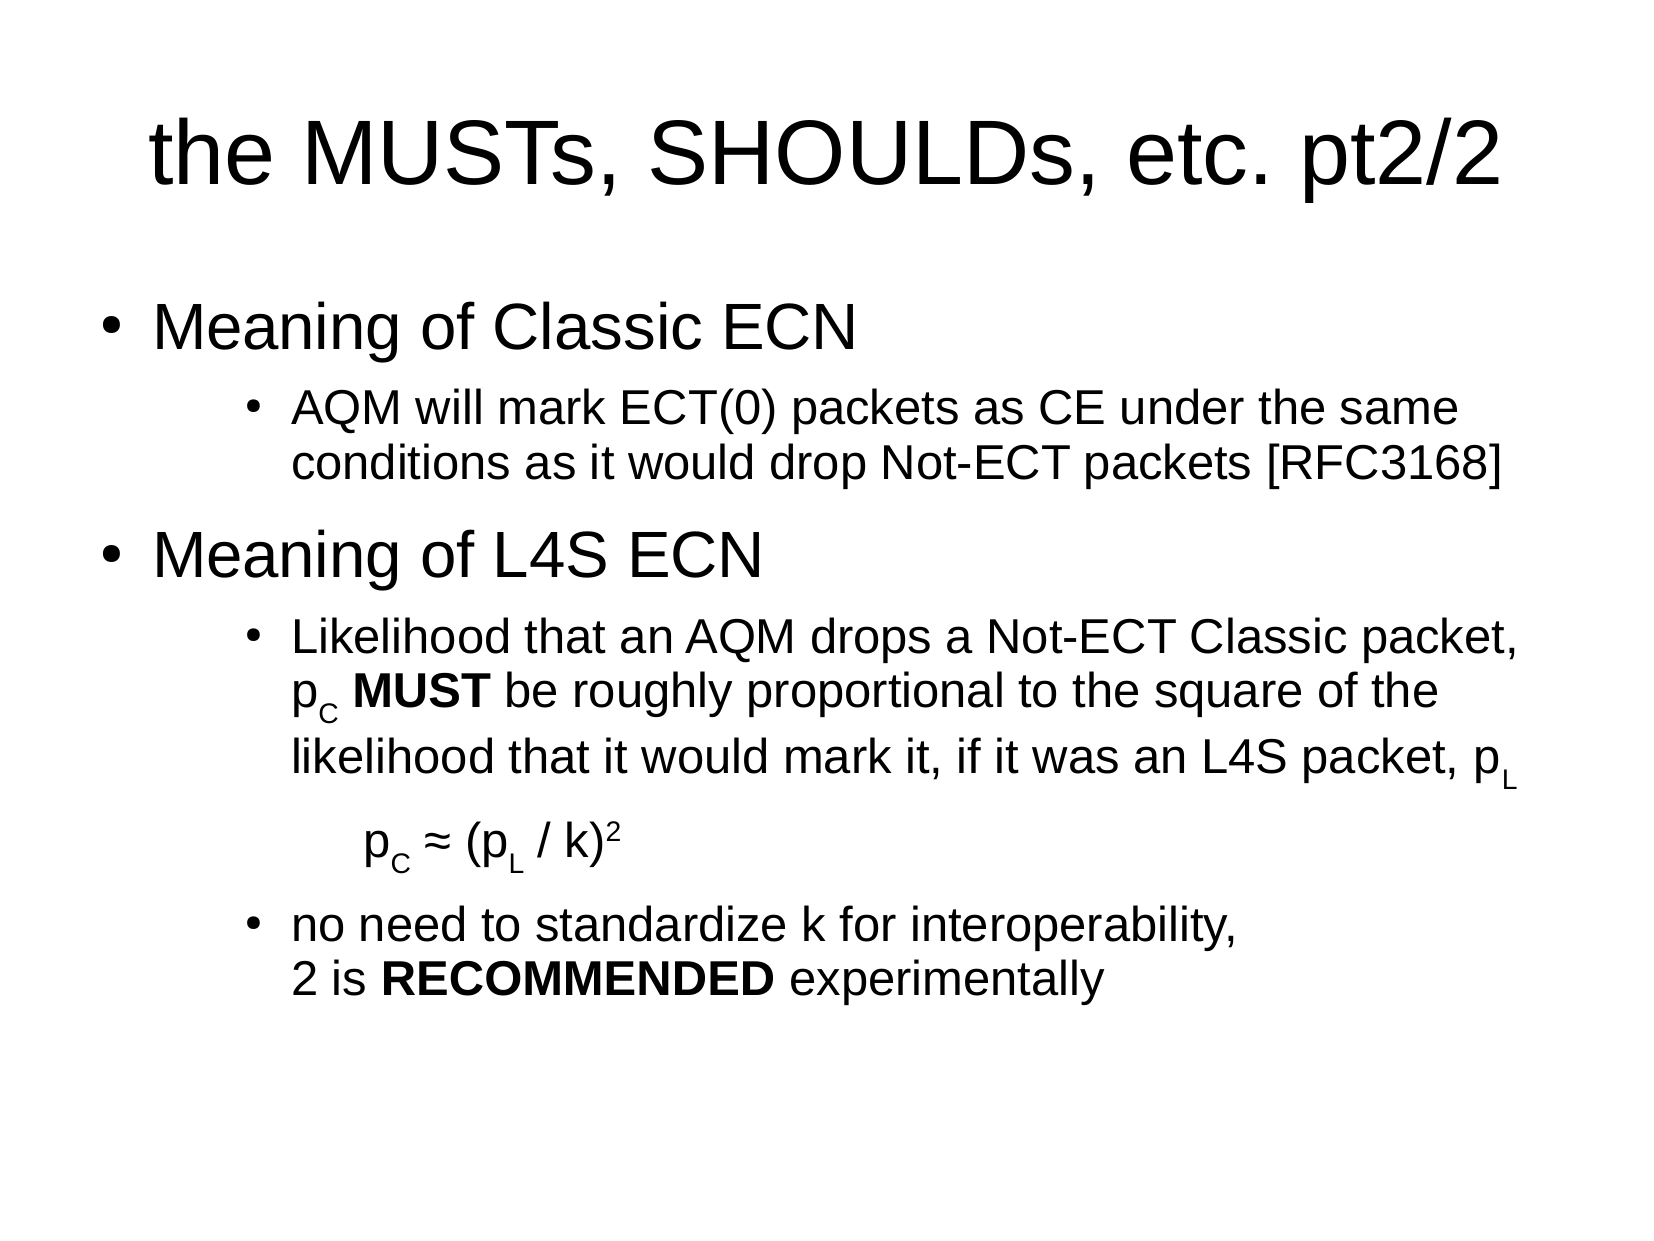

# the MUSTs, SHOULDs, etc. pt2/2
Meaning of Classic ECN
AQM will mark ECT(0) packets as CE under the same conditions as it would drop Not-ECT packets [RFC3168]
Meaning of L4S ECN
Likelihood that an AQM drops a Not-ECT Classic packet, pC MUST be roughly proportional to the square of the likelihood that it would mark it, if it was an L4S packet, pL
	pC ≈ (pL / k)2
no need to standardize k for interoperability,
2 is RECOMMENDED experimentally